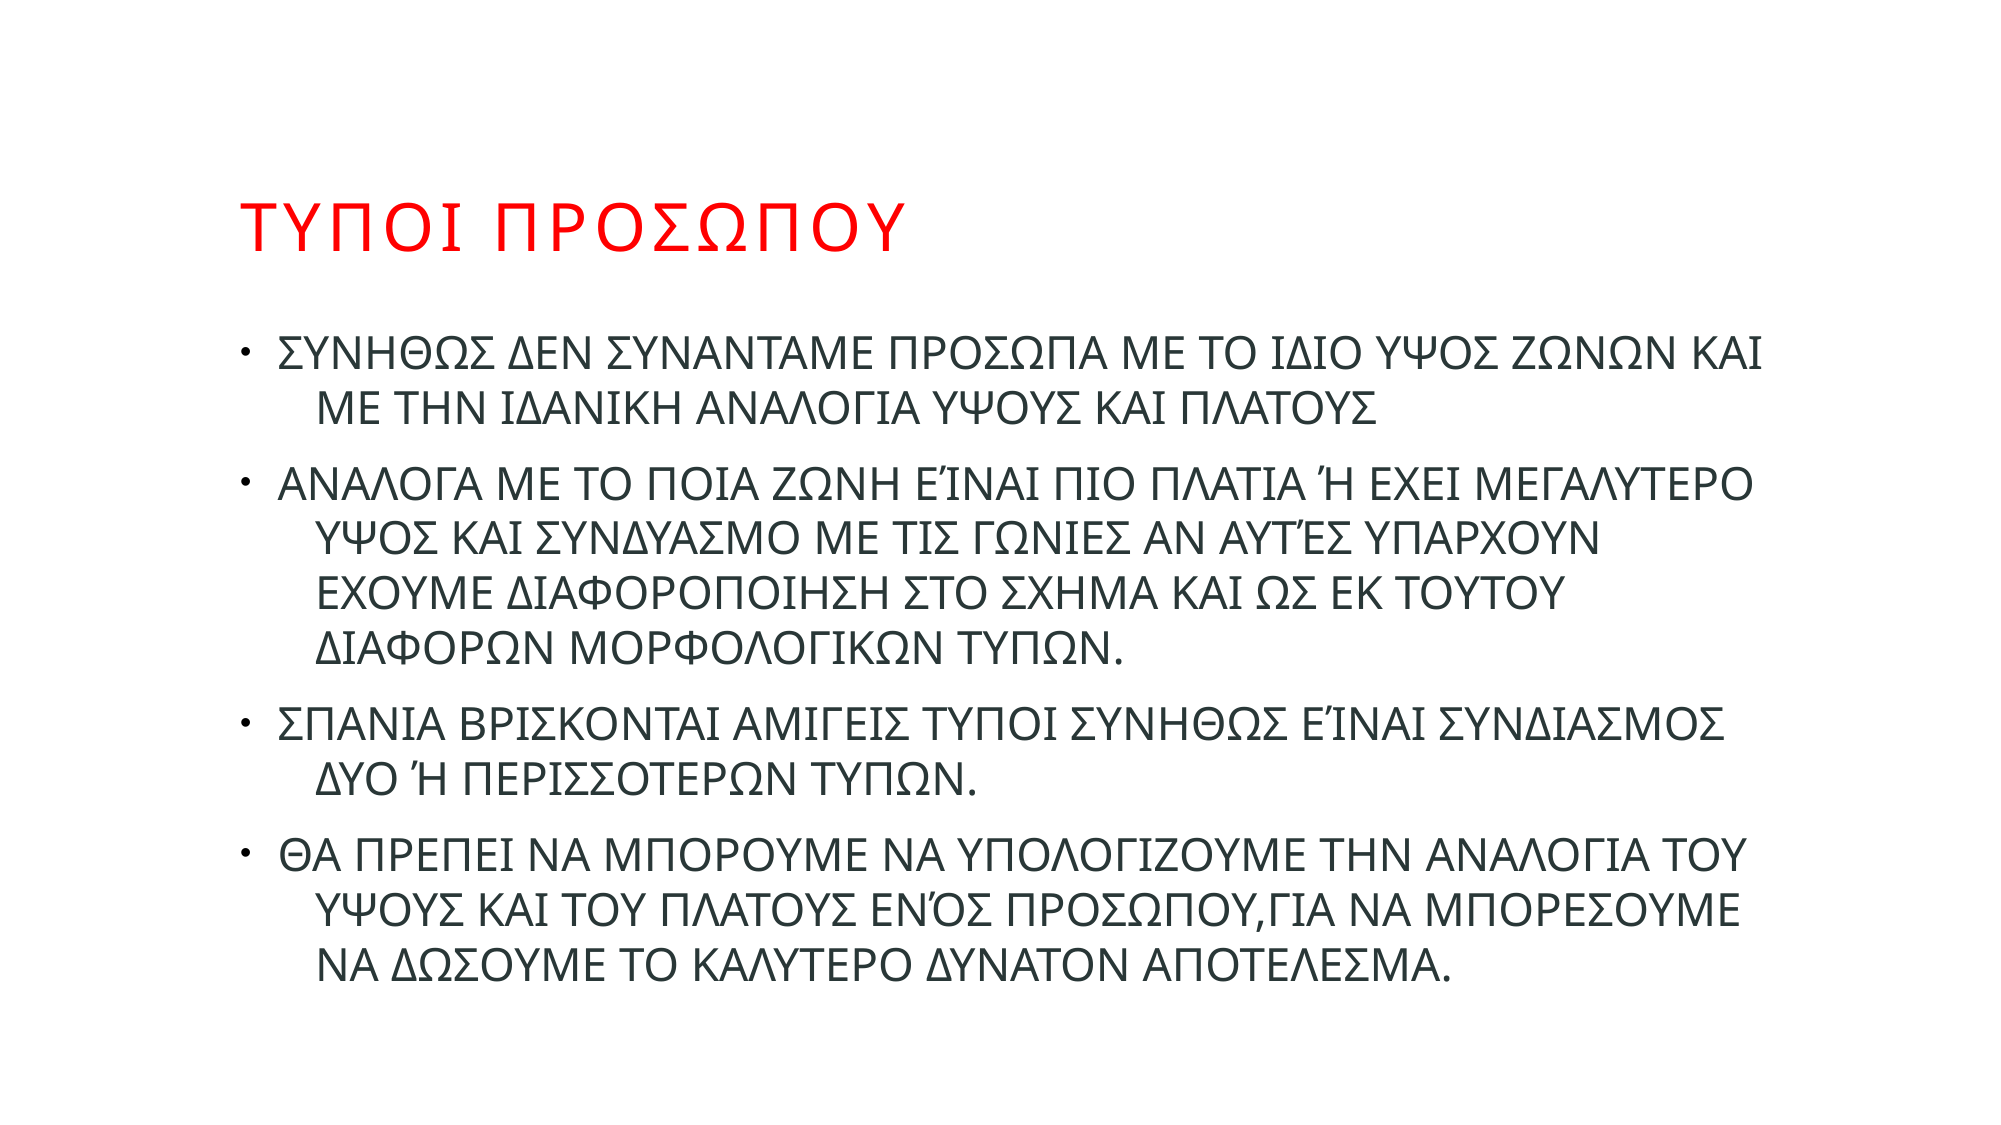

# ΤΥΠΟΙ ΠΡΟΣΩΠΟΥ
ΣΥΝΗΘΩΣ ΔΕΝ ΣΥΝΑΝΤΑΜΕ ΠΡΟΣΩΠΑ ΜΕ ΤΟ ΙΔΙΟ ΥΨΟΣ ΖΩΝΩΝ ΚΑΙ ΜΕ ΤΗΝ ΙΔΑΝΙΚΗ ΑΝΑΛΟΓΙΑ ΥΨΟΥΣ ΚΑΙ ΠΛΑΤΟΥΣ
ΑΝΑΛΟΓΑ ΜΕ ΤΟ ΠΟΙΑ ΖΩΝΗ ΕΊΝΑΙ ΠΙΟ ΠΛΑΤΙΑ Ή ΕΧΕΙ ΜΕΓΑΛΥΤΕΡΟ ΥΨΟΣ ΚΑΙ ΣΥΝΔΥΑΣΜΟ ΜΕ ΤΙΣ ΓΩΝΙΕΣ ΑΝ ΑΥΤΈΣ ΥΠΑΡΧΟΥΝ ΕΧΟΥΜΕ ΔΙΑΦΟΡΟΠΟΙΗΣΗ ΣΤΟ ΣΧΗΜΑ ΚΑΙ ΩΣ ΕΚ ΤΟΥΤΟΥ ΔΙΑΦΟΡΩΝ ΜΟΡΦΟΛΟΓΙΚΩΝ ΤΥΠΩΝ.
ΣΠΑΝΙΑ ΒΡΙΣΚΟΝΤΑΙ ΑΜΙΓΕΙΣ ΤΥΠΟΙ ΣΥΝΗΘΩΣ ΕΊΝΑΙ ΣΥΝΔΙΑΣΜΟΣ ΔΥΟ Ή ΠΕΡΙΣΣΟΤΕΡΩΝ ΤΥΠΩΝ.
ΘΑ ΠΡΕΠΕΙ ΝΑ ΜΠΟΡΟΥΜΕ ΝΑ ΥΠΟΛΟΓΙΖΟΥΜΕ ΤΗΝ ΑΝΑΛΟΓΙΑ ΤΟΥ ΥΨΟΥΣ ΚΑΙ ΤΟΥ ΠΛΑΤΟΥΣ ΕΝΌΣ ΠΡΟΣΩΠΟΥ,ΓΙΑ ΝΑ ΜΠΟΡΕΣΟΥΜΕ ΝΑ ΔΩΣΟΥΜΕ ΤΟ ΚΑΛΥΤΕΡΟ ΔΥΝΑΤΟΝ ΑΠΟΤΕΛΕΣΜΑ.